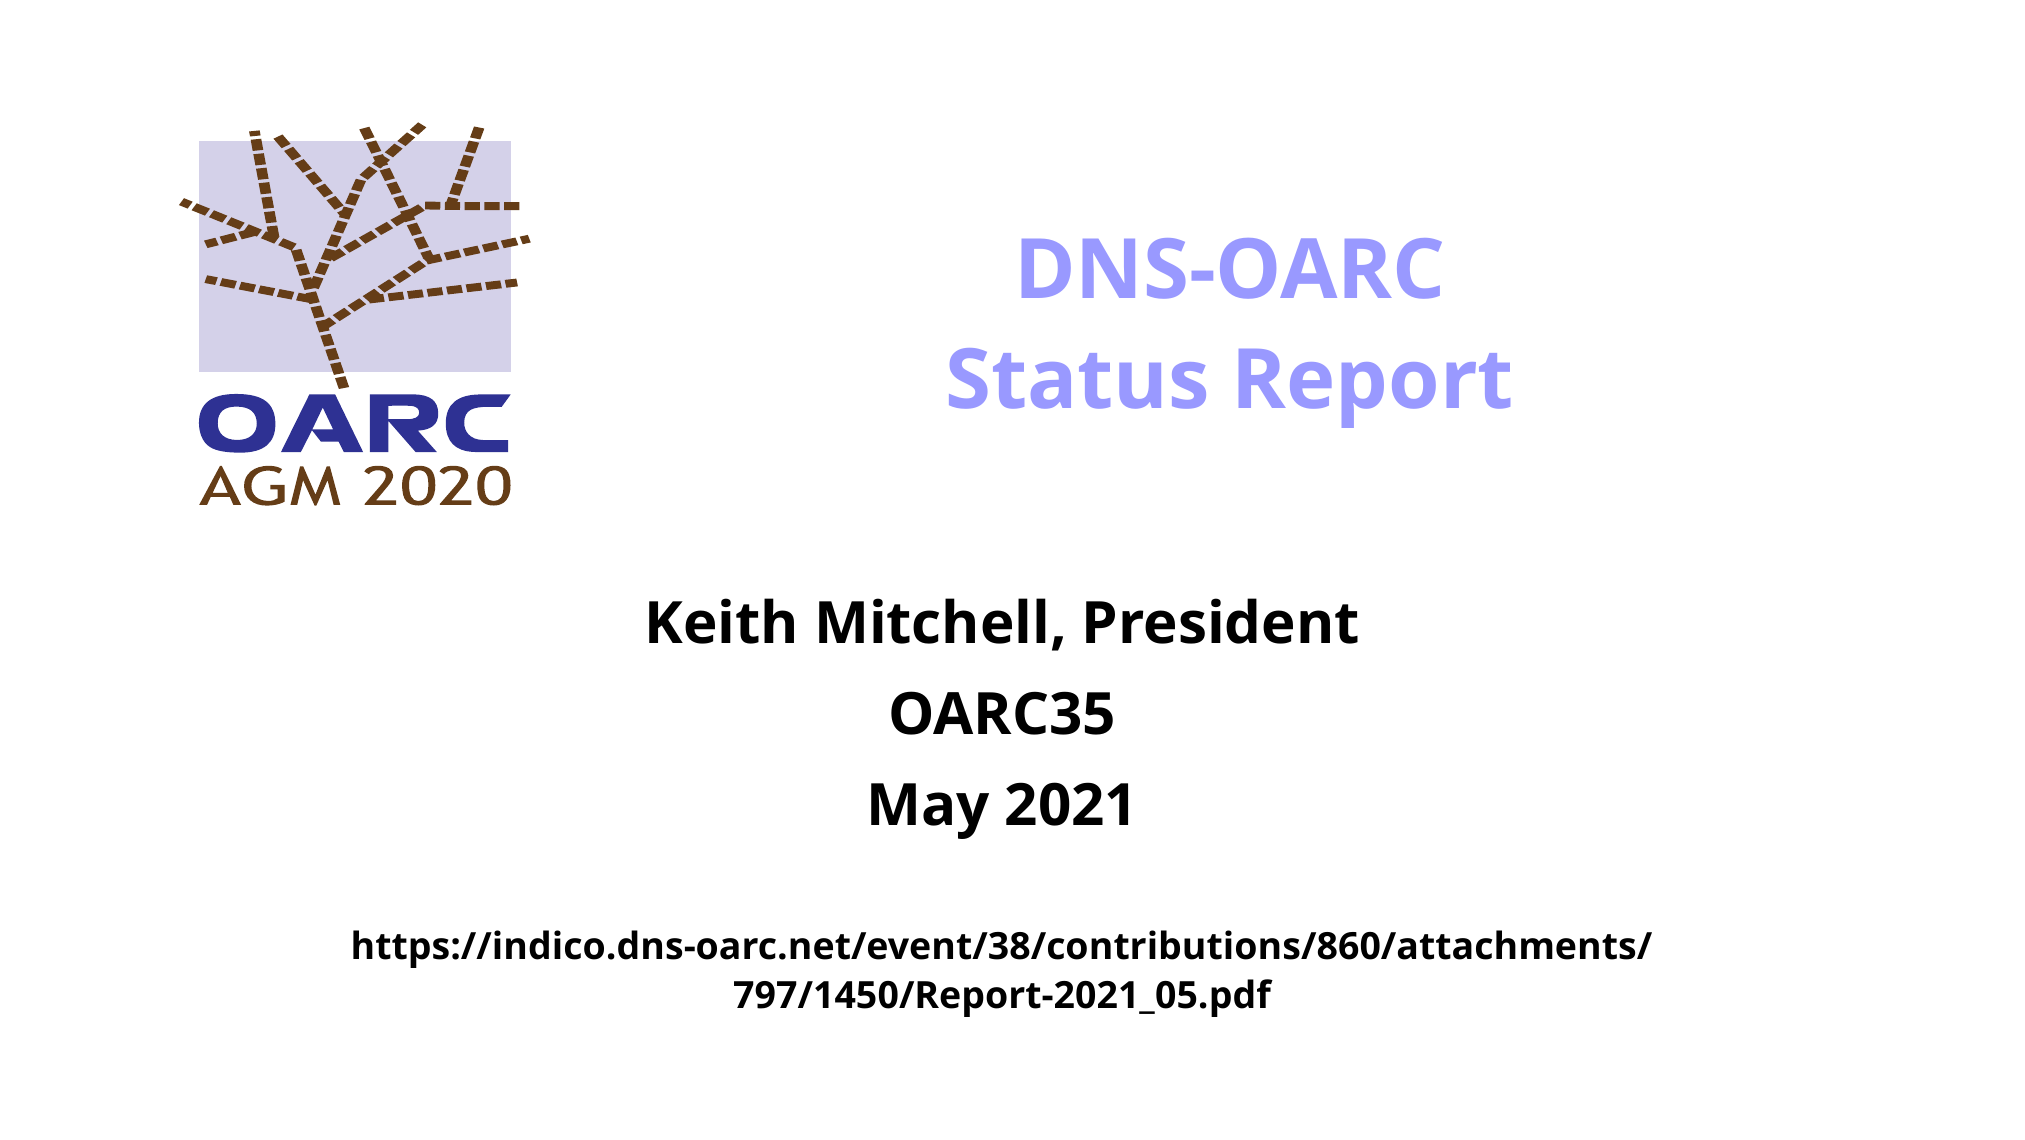

# DNS-OARC Status Report
Keith Mitchell, President
OARC35
May 2021
https://indico.dns-oarc.net/event/38/contributions/860/attachments/797/1450/Report-2021_05.pdf